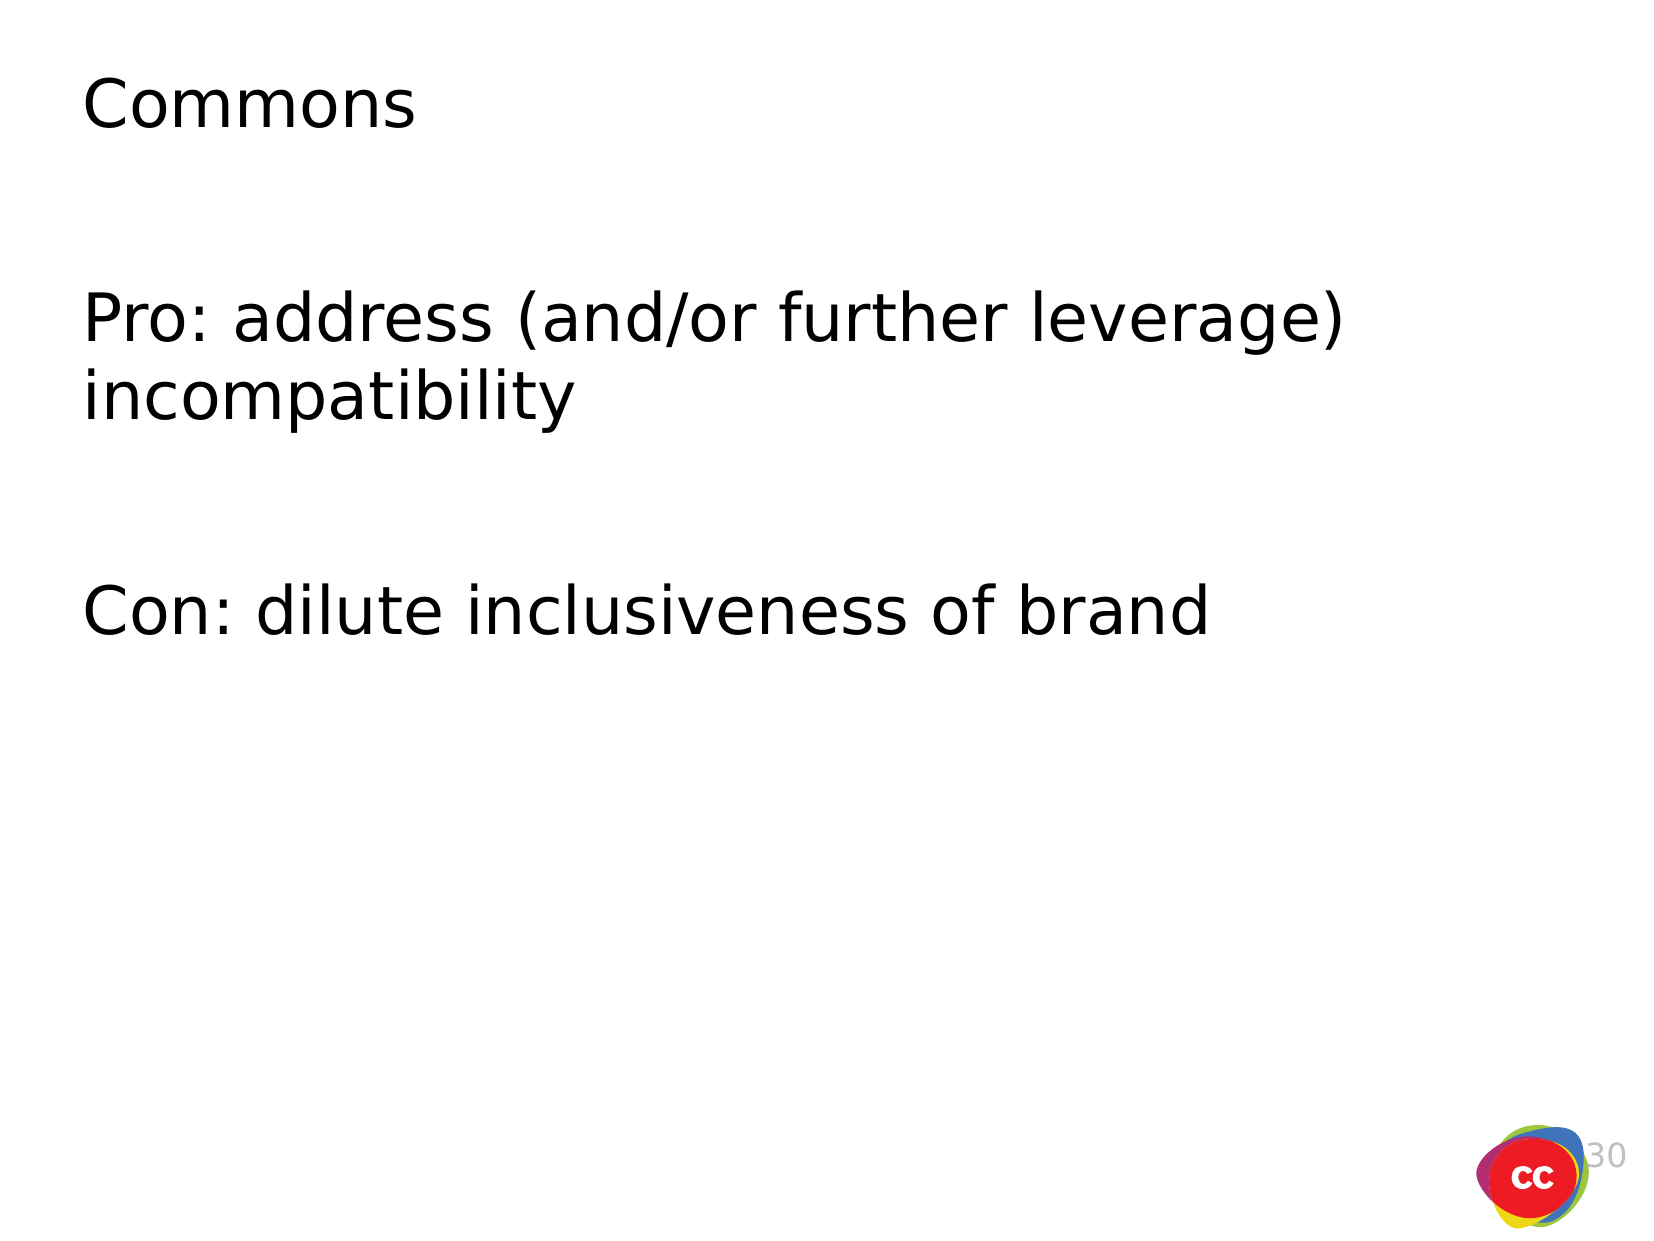

# Commons
Pro: address (and/or further leverage) incompatibility
Con: dilute inclusiveness of brand